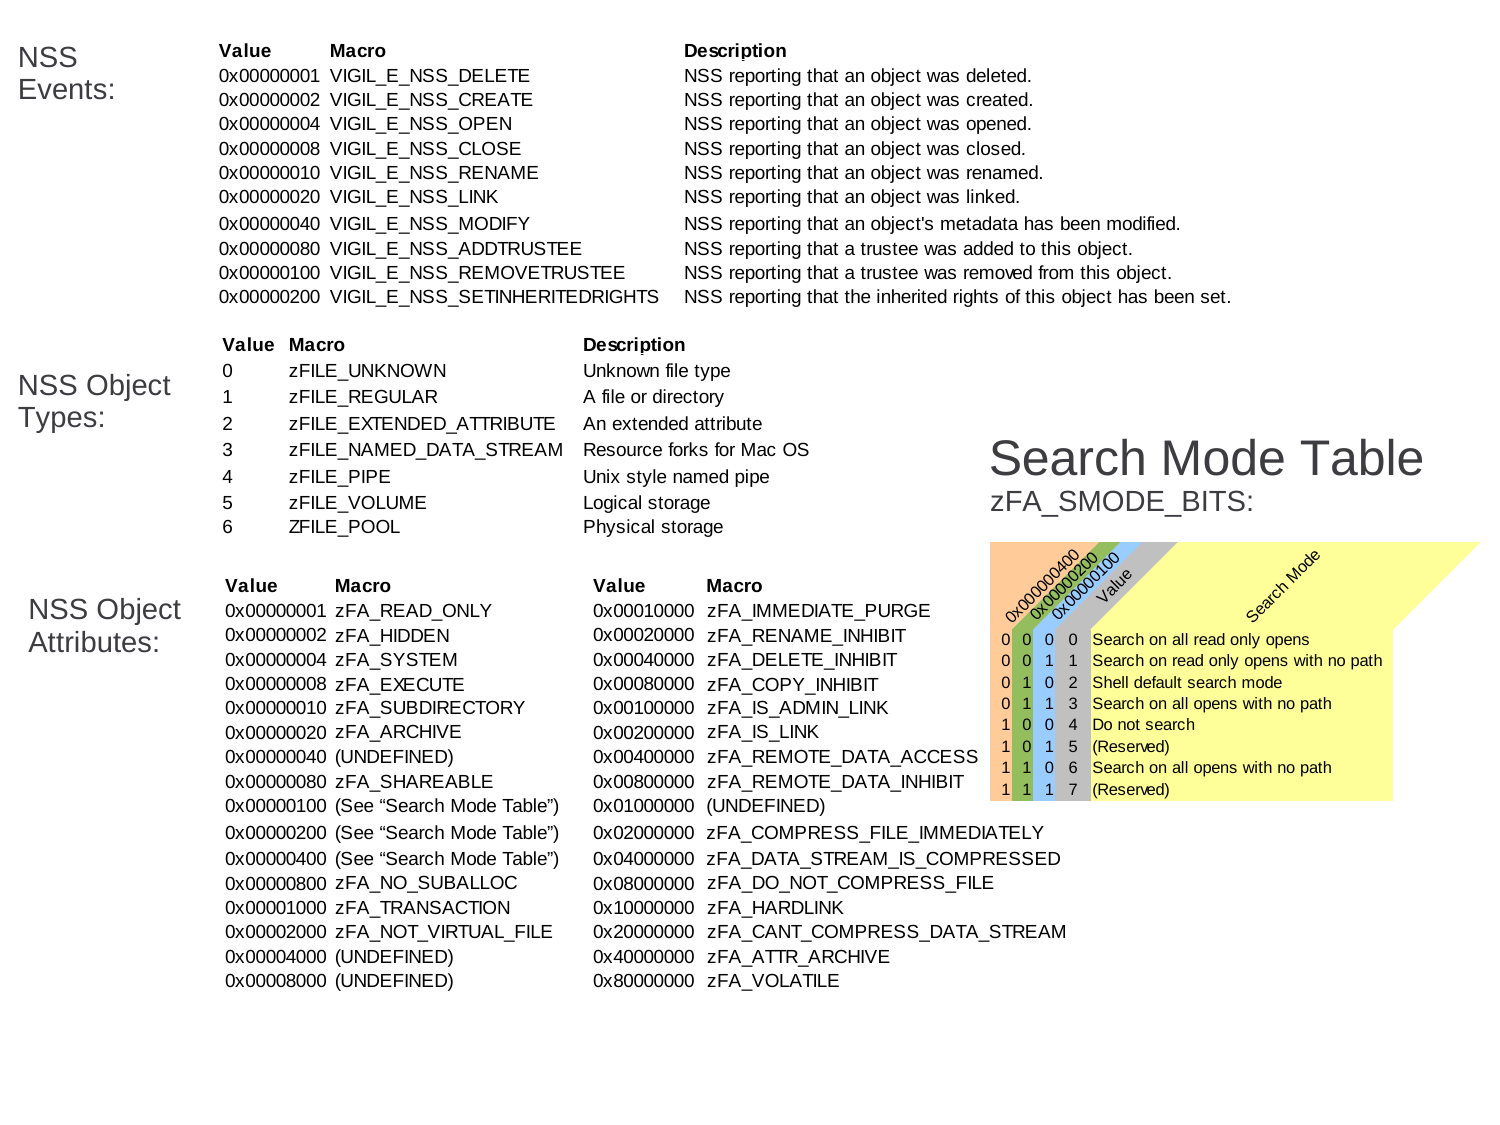

NSS Events:
NSS Object Types:
Search Mode Table
zFA_SMODE_BITS:
NSS Object Attributes: